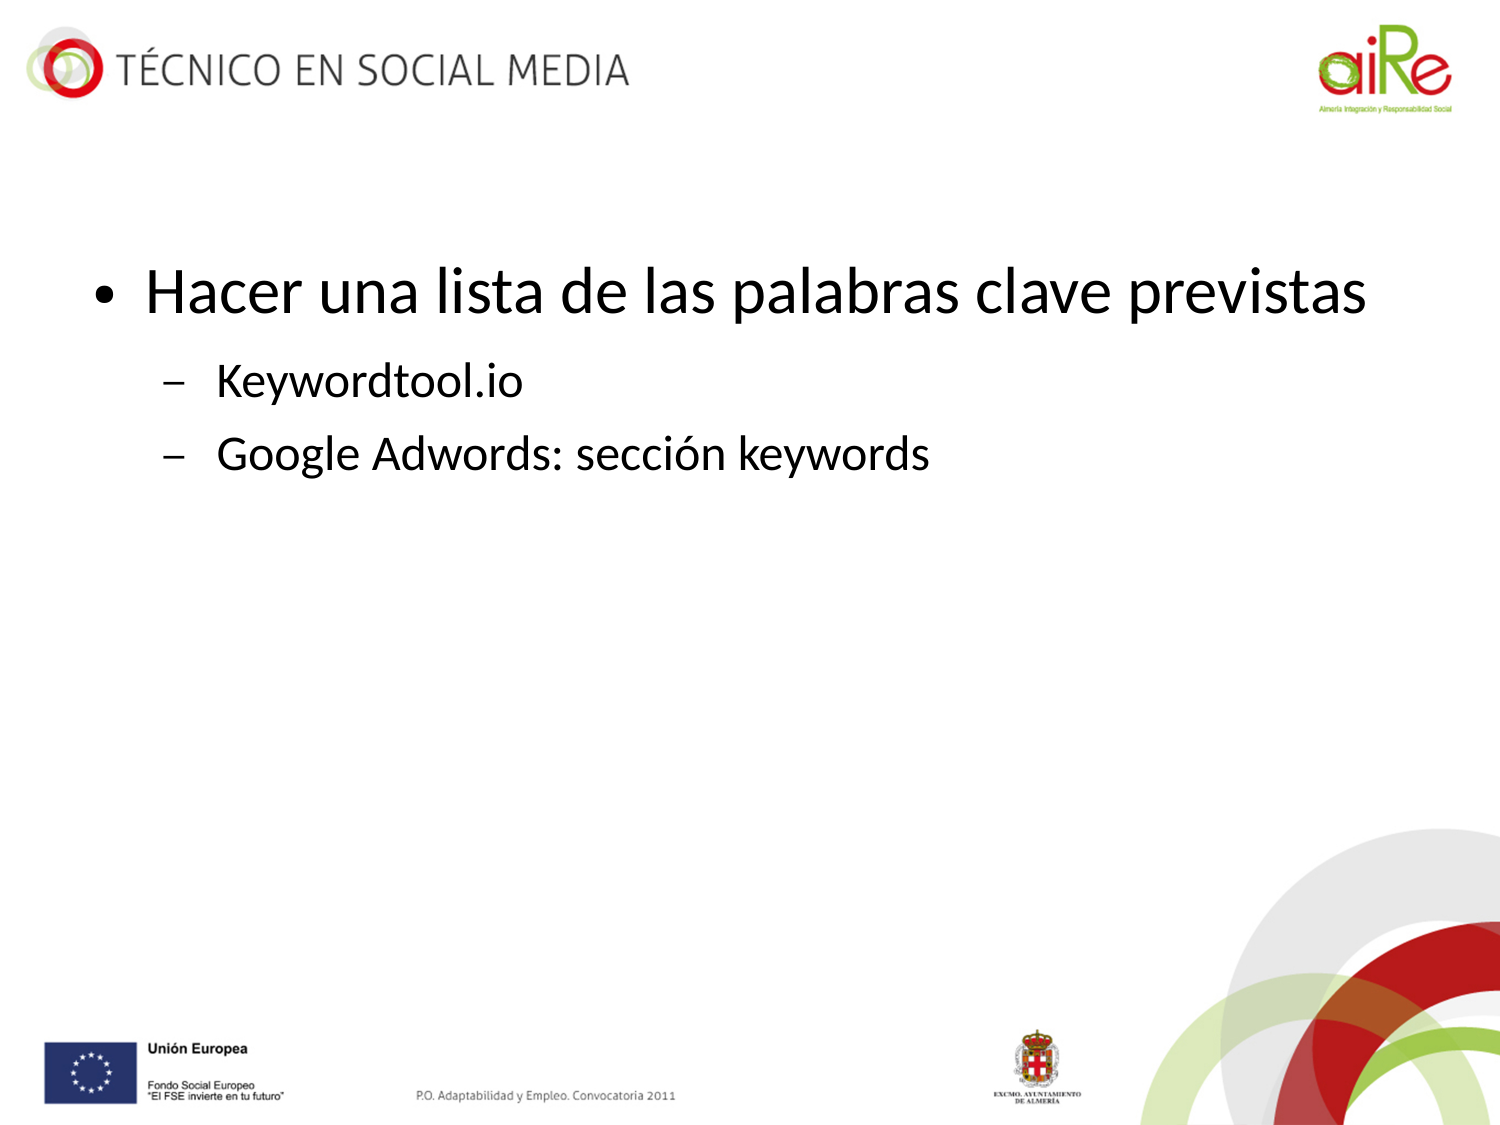

#
Hacer una lista de las palabras clave previstas
Keywordtool.io
Google Adwords: sección keywords